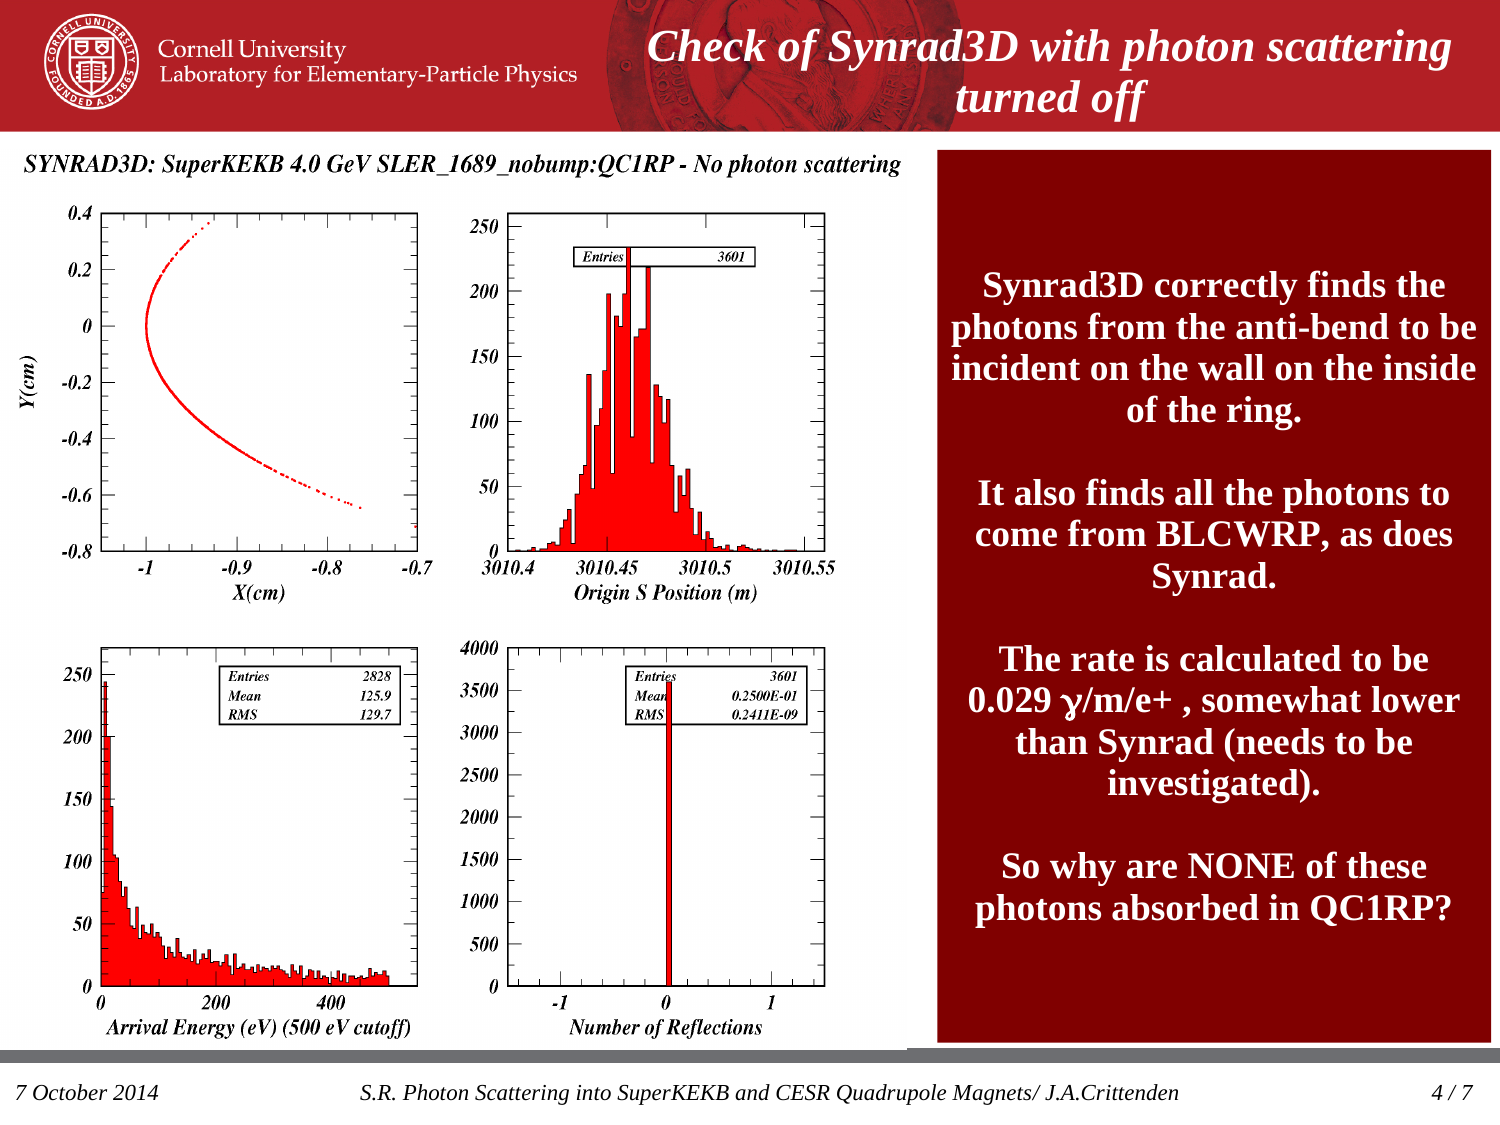

# Check of Synrad3D with photon scattering turned off
Synrad3D correctly finds the photons from the anti-bend to be incident on the wall on the inside of the ring.
It also finds all the photons to come from BLCWRP, as does Synrad.
The rate is calculated to be
0.029 g/m/e+ , somewhat lower than Synrad (needs to be investigated).
So why are NONE of these photons absorbed in QC1RP?